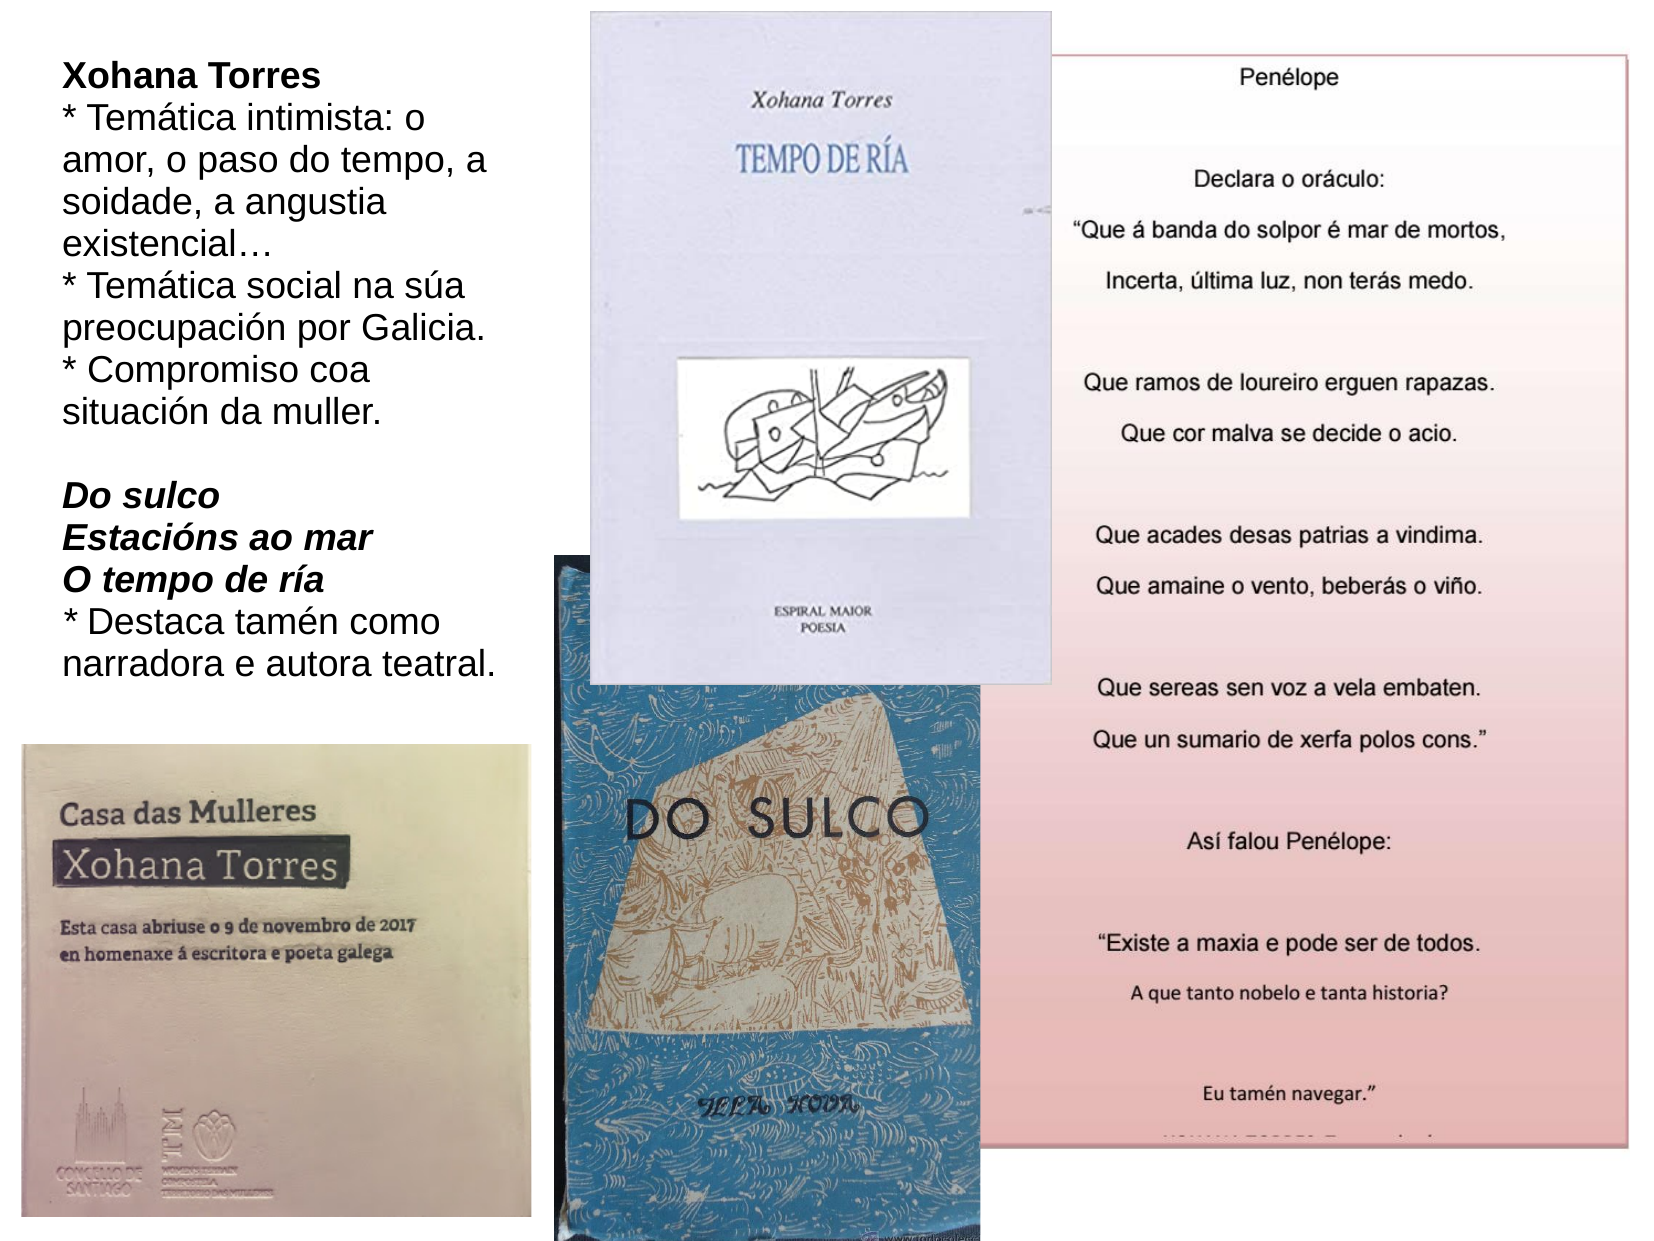

Xohana Torres
* Temática intimista: o amor, o paso do tempo, a soidade, a angustia existencial…
* Temática social na súa preocupación por Galicia.
* Compromiso coa situación da muller.
Do sulco
Estacións ao mar
O tempo de ría
* Destaca tamén como narradora e autora teatral.